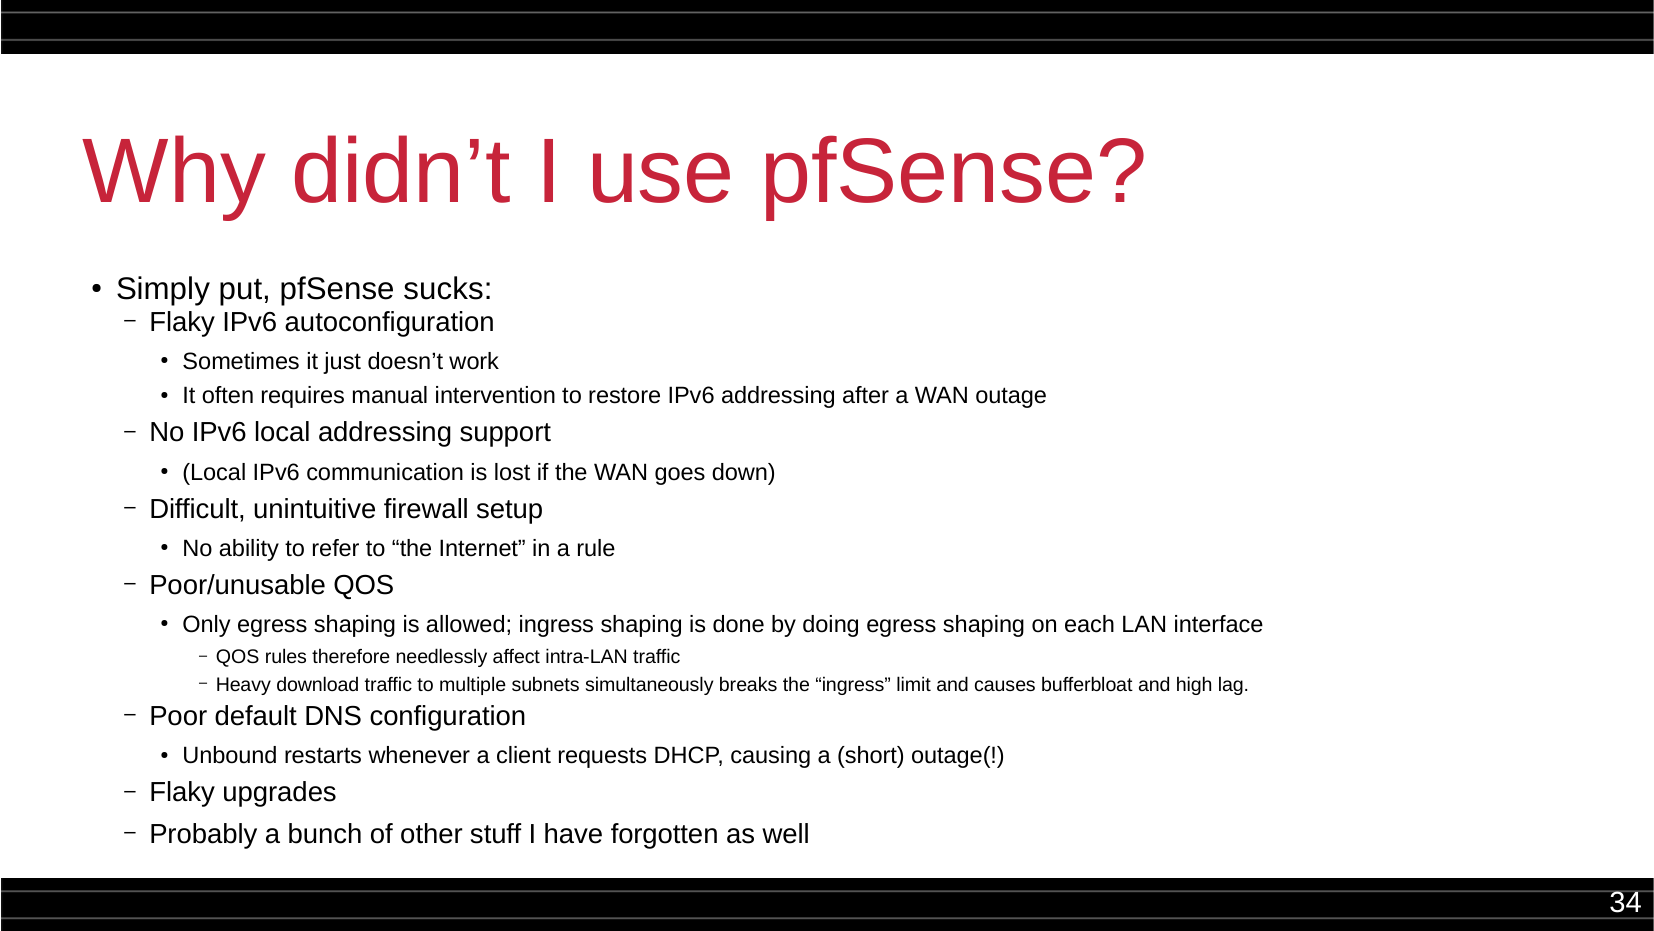

# Why didn’t I use pfSense?
Simply put, pfSense sucks:
Flaky IPv6 autoconfiguration
Sometimes it just doesn’t work
It often requires manual intervention to restore IPv6 addressing after a WAN outage
No IPv6 local addressing support
(Local IPv6 communication is lost if the WAN goes down)
Difficult, unintuitive firewall setup
No ability to refer to “the Internet” in a rule
Poor/unusable QOS
Only egress shaping is allowed; ingress shaping is done by doing egress shaping on each LAN interface
QOS rules therefore needlessly affect intra-LAN traffic
Heavy download traffic to multiple subnets simultaneously breaks the “ingress” limit and causes bufferbloat and high lag.
Poor default DNS configuration
Unbound restarts whenever a client requests DHCP, causing a (short) outage(!)
Flaky upgrades
Probably a bunch of other stuff I have forgotten as well